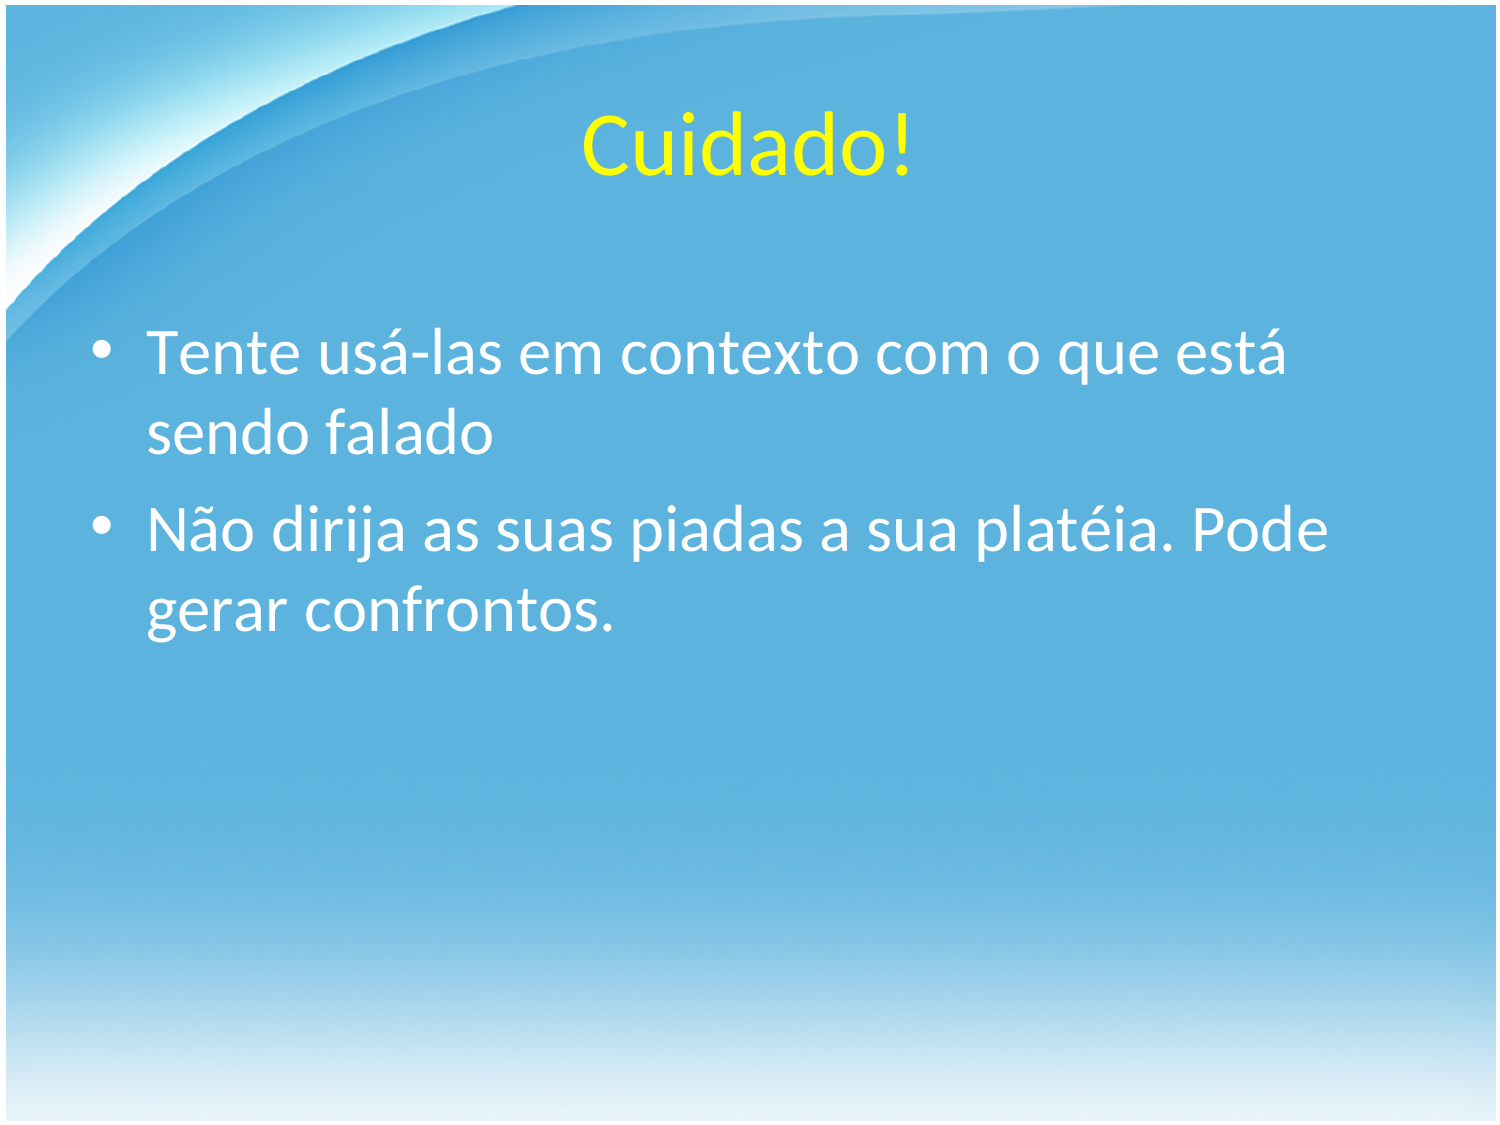

# Cuidado!
Tente usá-las em contexto com o que está sendo falado
Não dirija as suas piadas a sua platéia. Pode gerar confrontos.